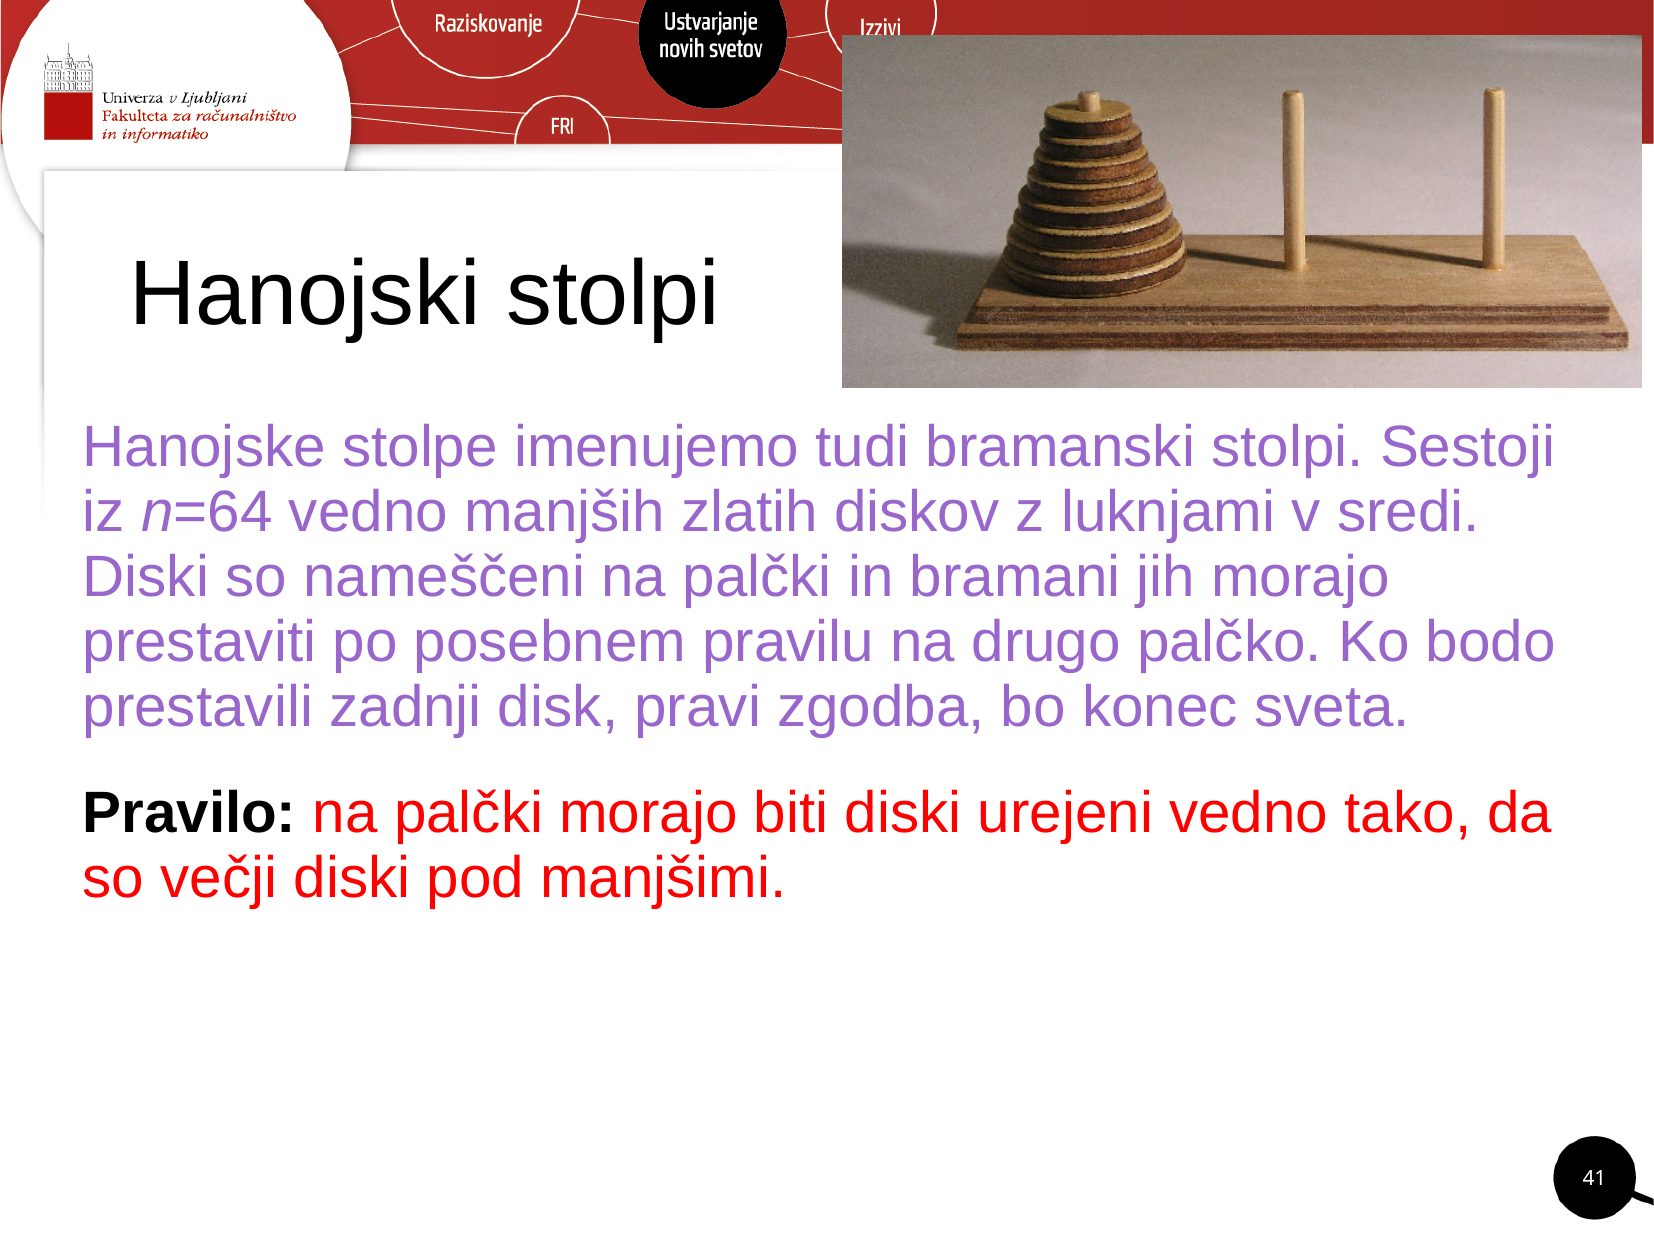

# Hanojski stolpi
Hanojske stolpe imenujemo tudi bramanski stolpi. Sestoji iz n=64 vedno manjših zlatih diskov z luknjami v sredi. Diski so nameščeni na palčki in bramani jih morajo prestaviti po posebnem pravilu na drugo palčko. Ko bodo prestavili zadnji disk, pravi zgodba, bo konec sveta.
Pravilo: na palčki morajo biti diski urejeni vedno tako, da so večji diski pod manjšimi.